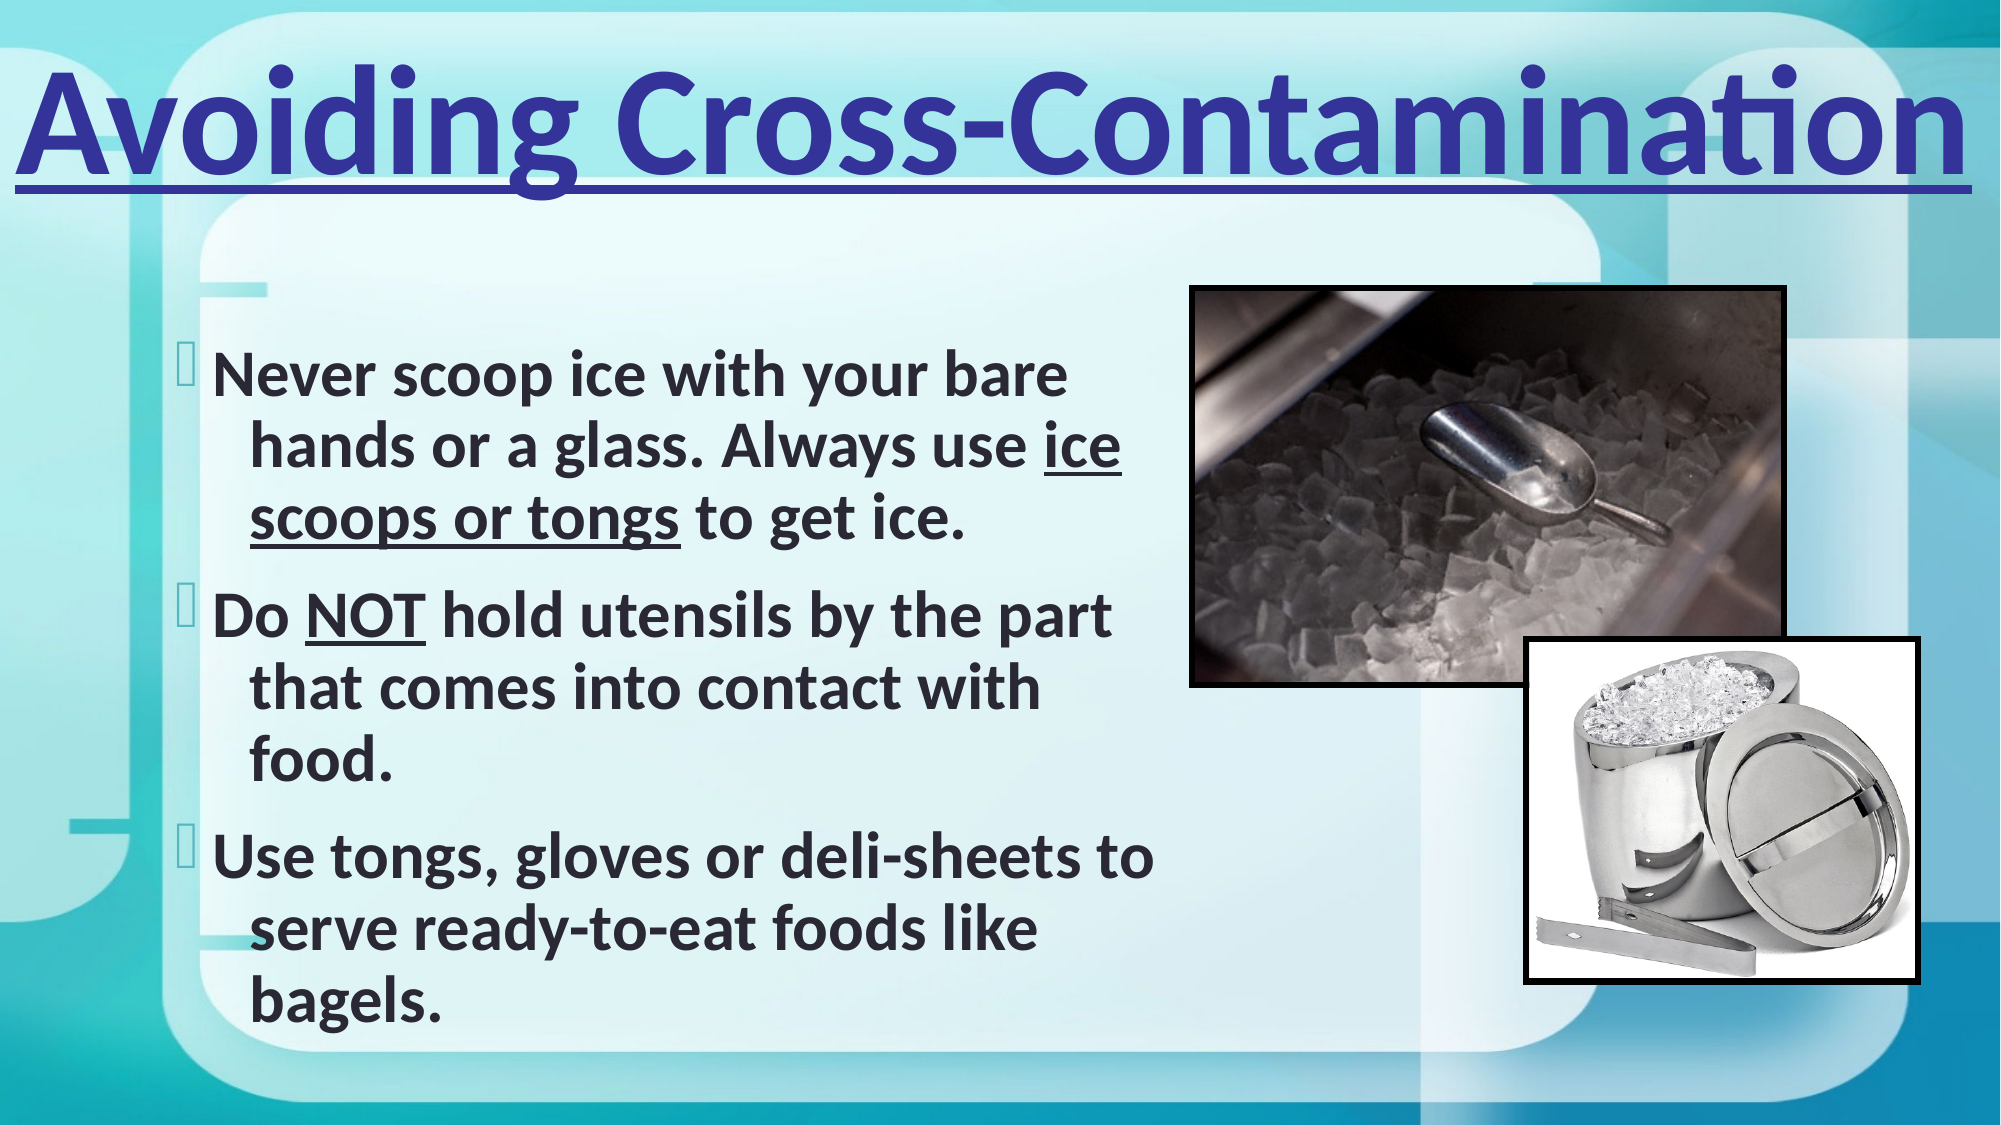

Avoiding Cross-Contamination
# Never scoop ice with your bare hands or a glass. Always use ice scoops or tongs to get ice.
Do NOT hold utensils by the part that comes into contact with food.
Use tongs, gloves or deli-sheets to serve ready-to-eat foods like bagels.